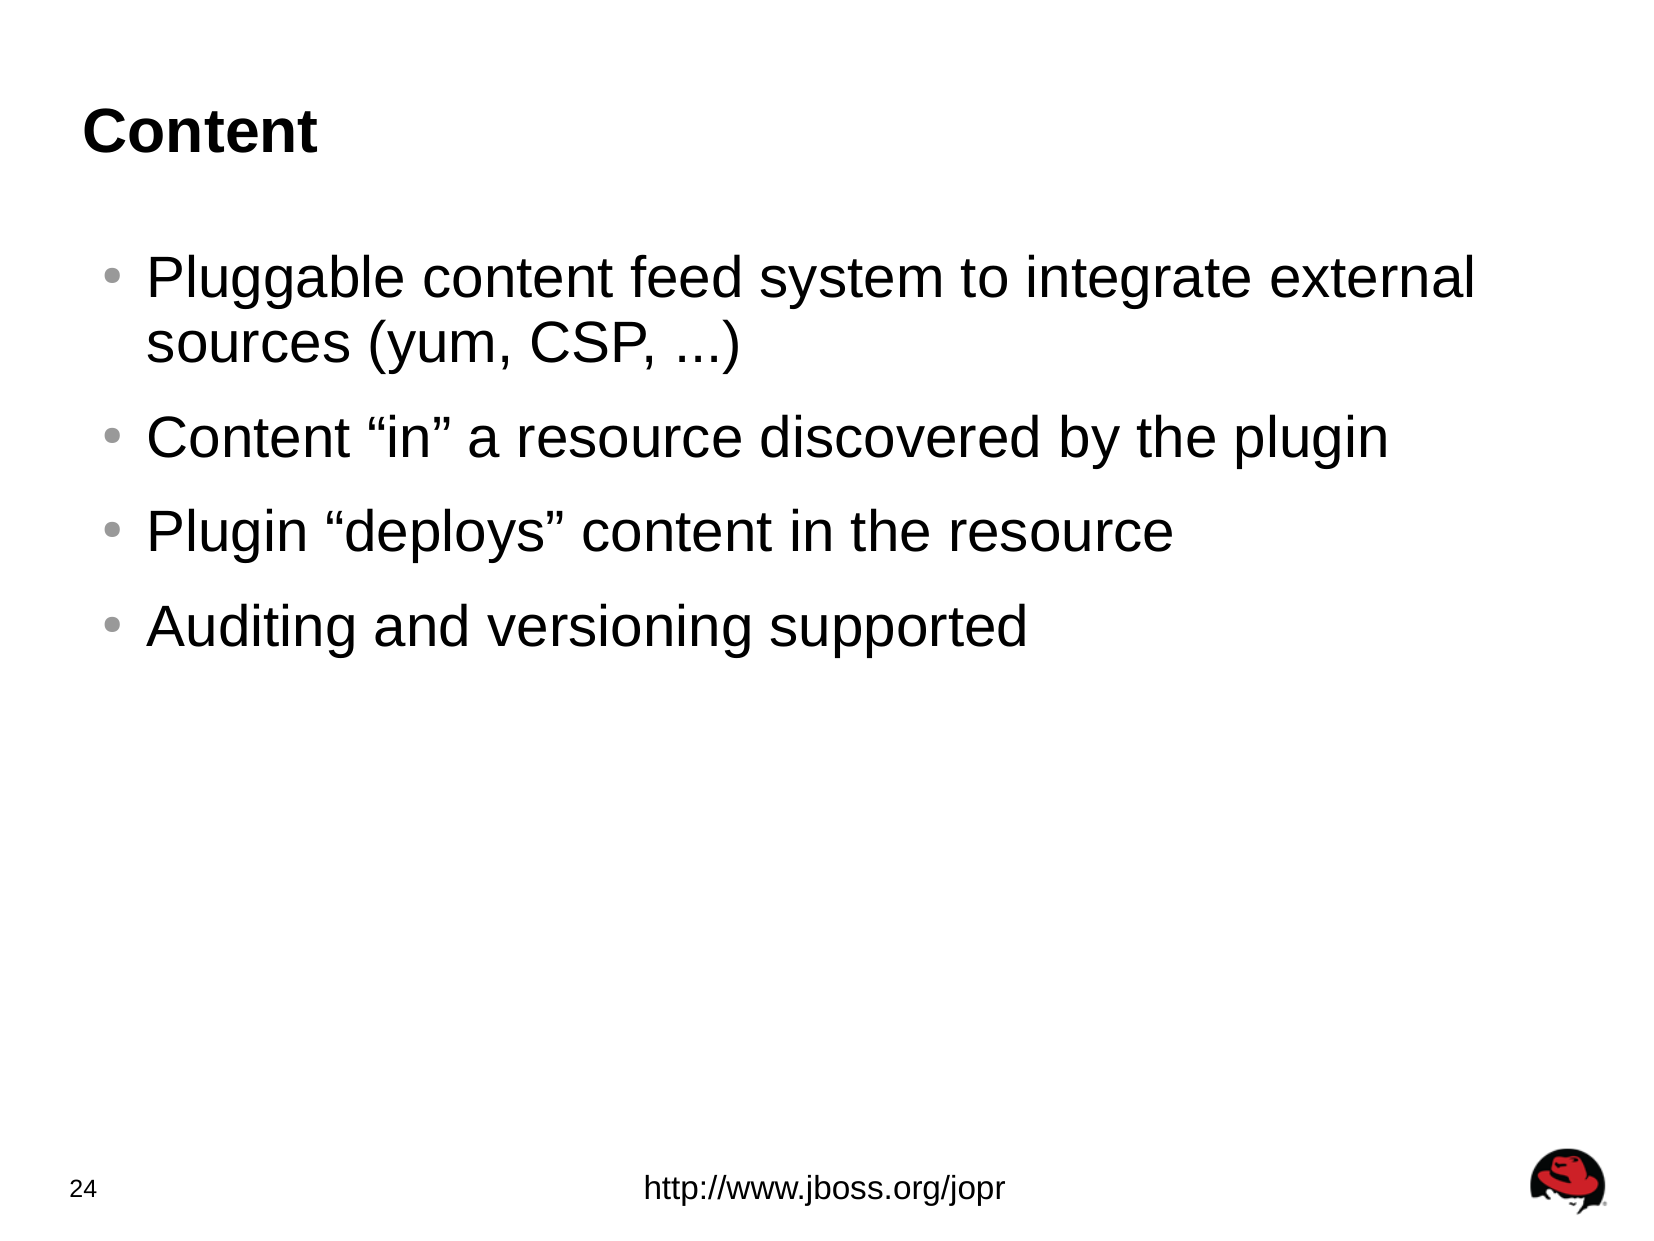

# Content
Pluggable content feed system to integrate external sources (yum, CSP, ...)
Content “in” a resource discovered by the plugin
Plugin “deploys” content in the resource
Auditing and versioning supported